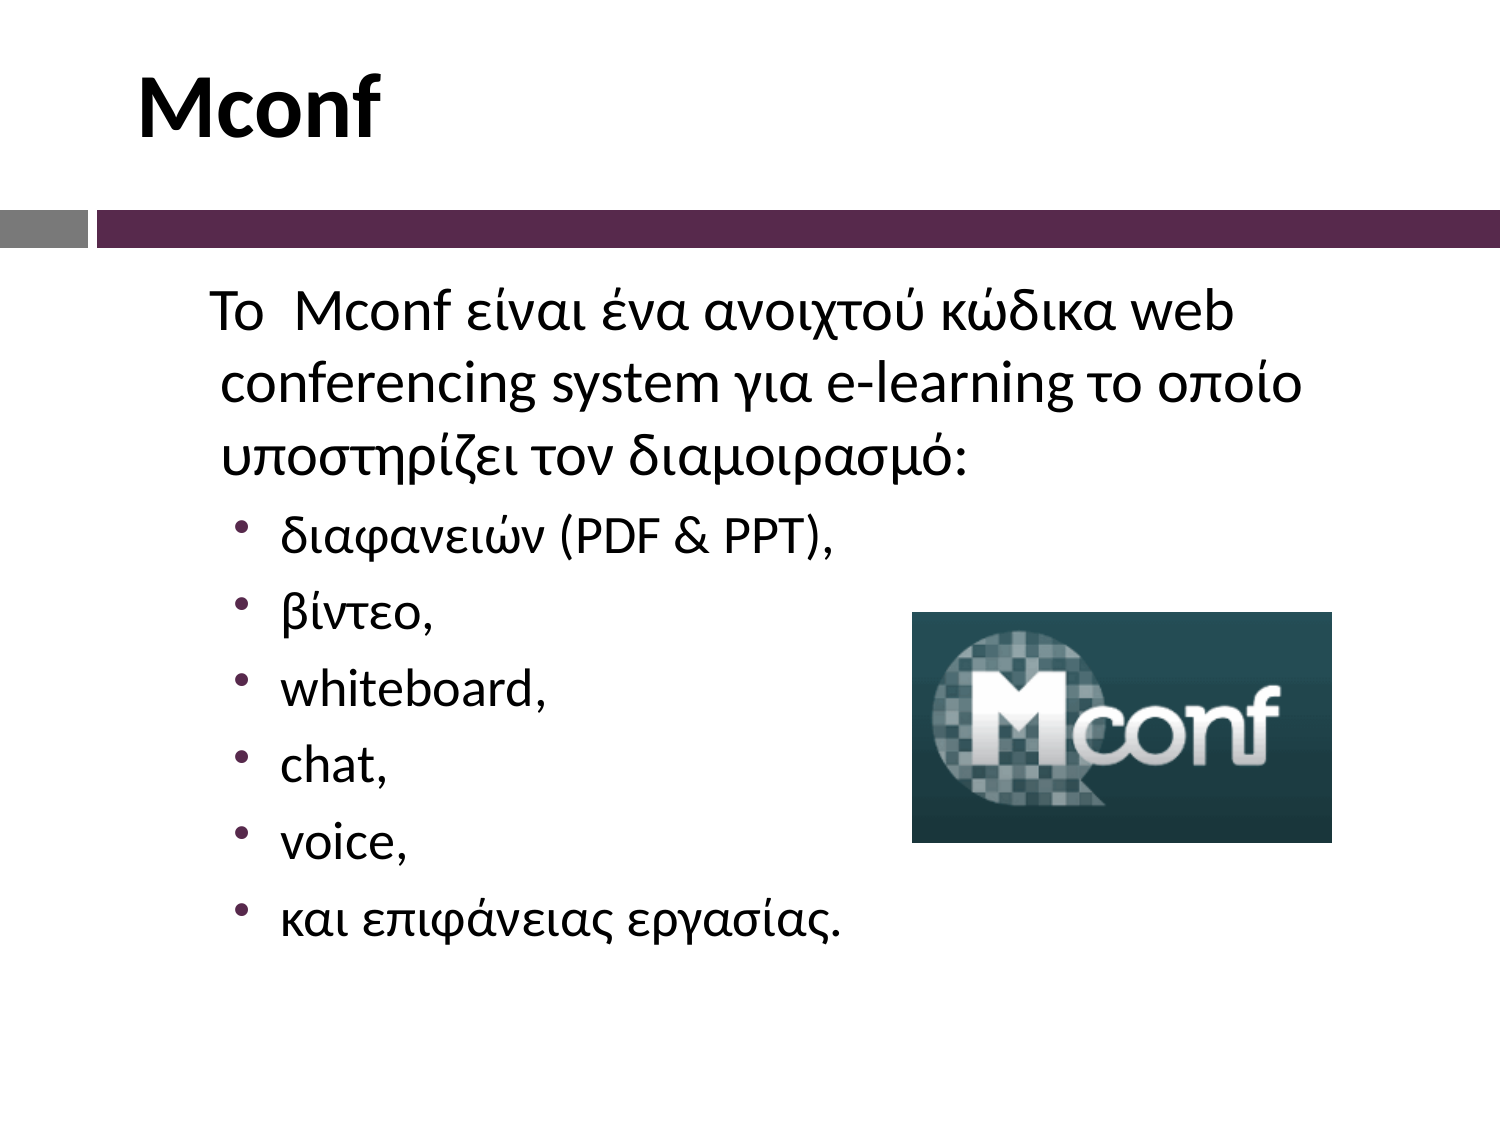

# Mconf
 Το  Mconf είναι ένα ανοιχτού κώδικα web conferencing system για e-learning το οποίο υποστηρίζει τον διαμοιρασμό:
διαφανειών (PDF & PPT),
βίντεο,
whiteboard,
chat,
voice,
και επιφάνειας εργασίας.